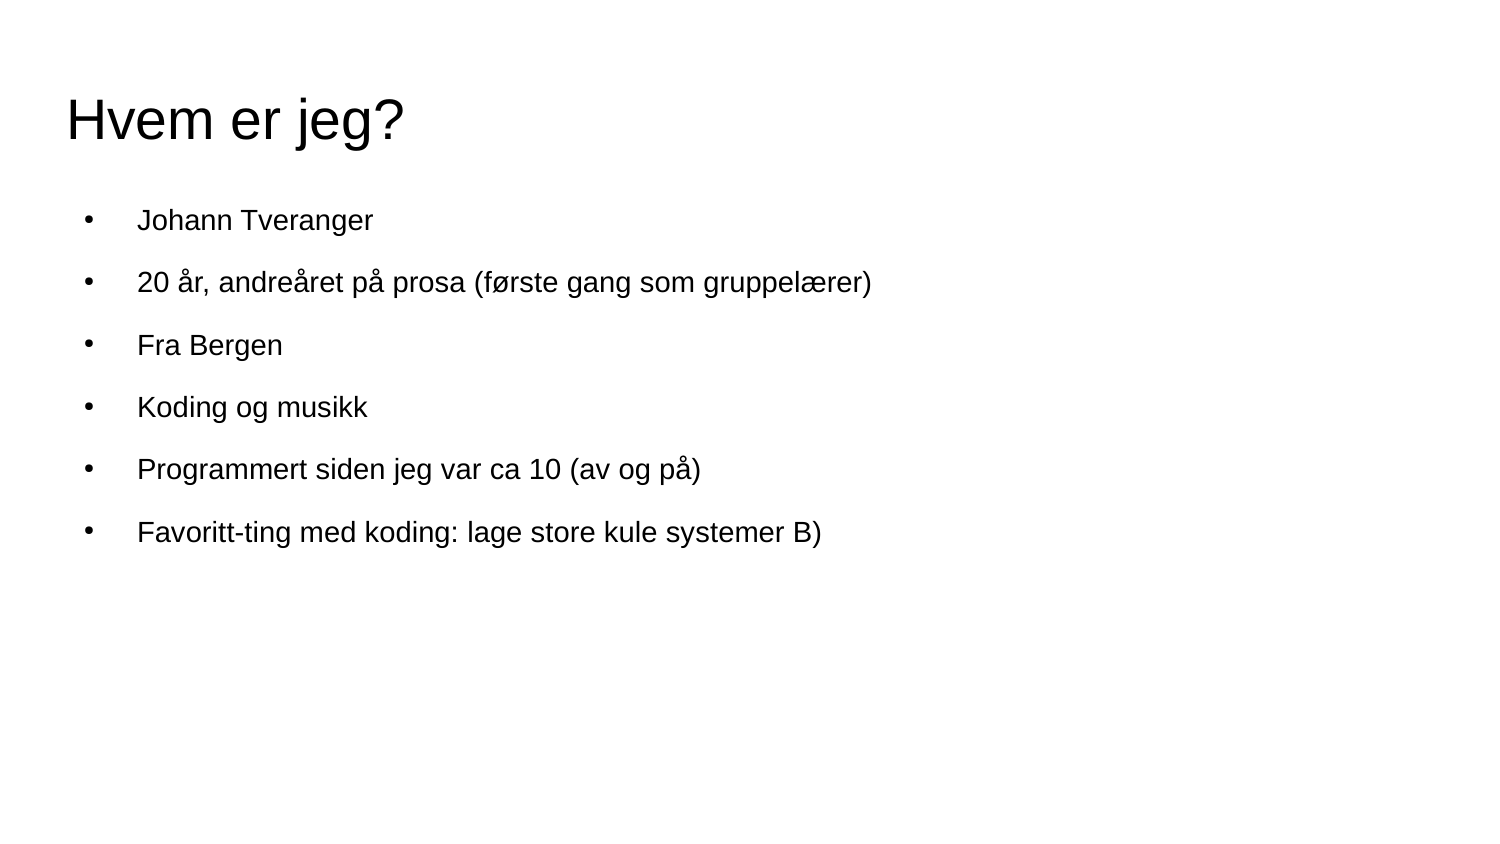

# Hvem er jeg?
Johann Tveranger
20 år, andreåret på prosa (første gang som gruppelærer)
Fra Bergen
Koding og musikk
Programmert siden jeg var ca 10 (av og på)
Favoritt-ting med koding: lage store kule systemer B)